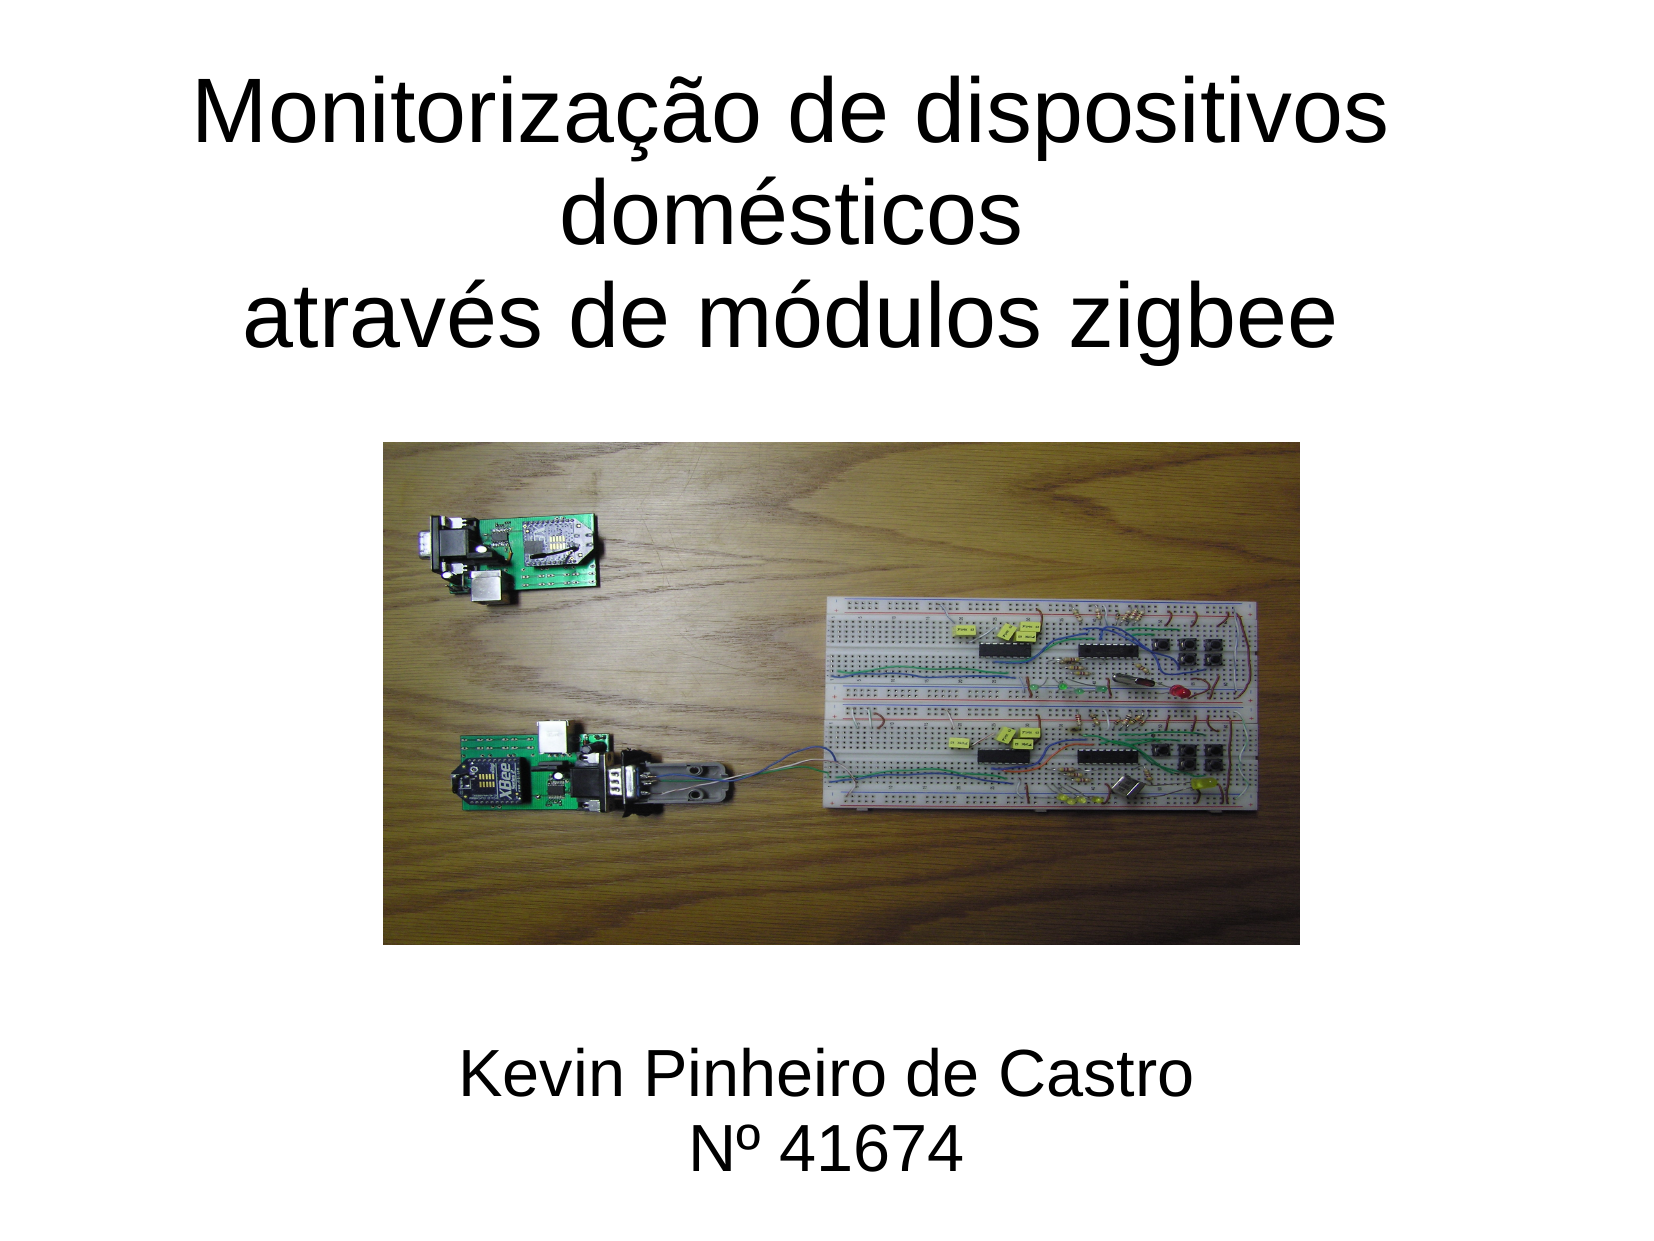

# Monitorização de dispositivos domésticos através de módulos zigbee
Kevin Pinheiro de Castro
Nº 41674